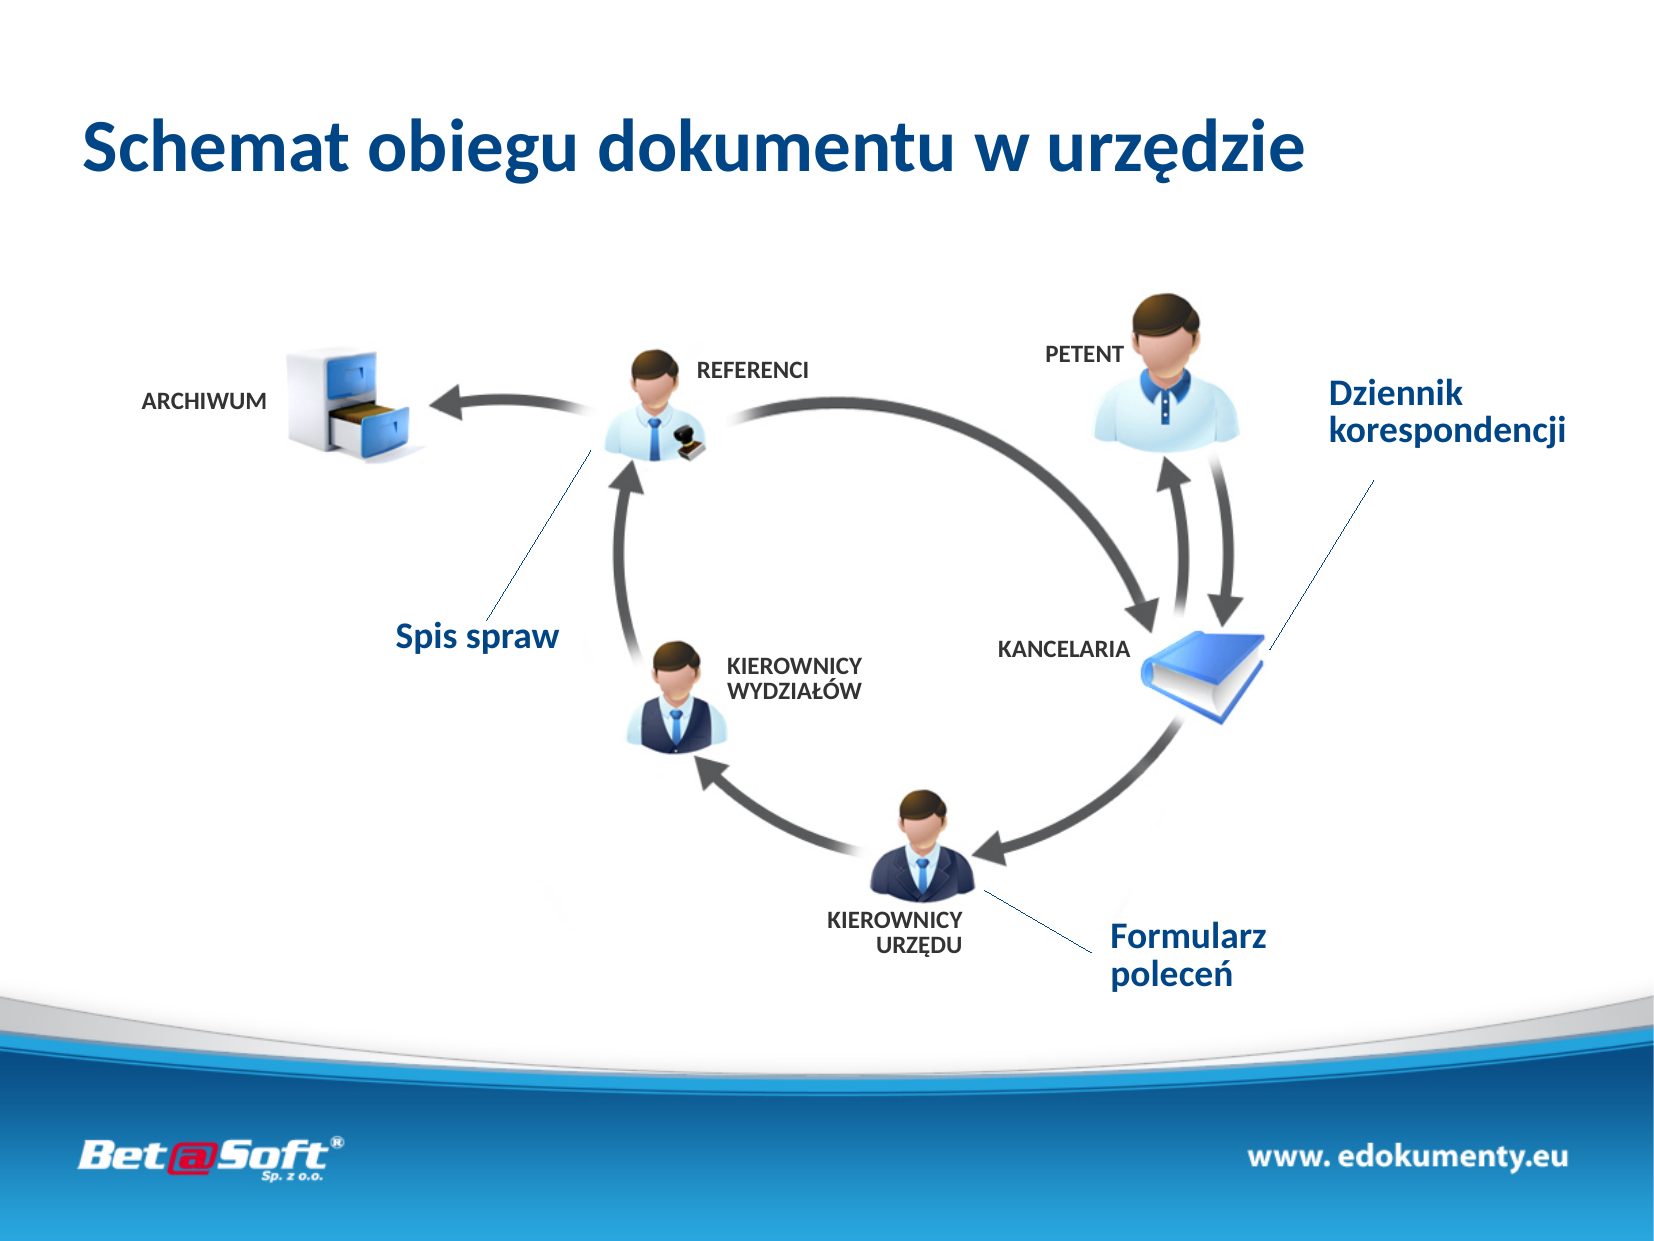

Schemat obiegu dokumentu w urzędzie
PETENT
REFERENCI
Dziennik korespondencji
ARCHIWUM
Spis spraw
KANCELARIA
# KIEROWNICY WYDZIAŁÓW
KIEROWNICY URZĘDU
Formularz poleceń